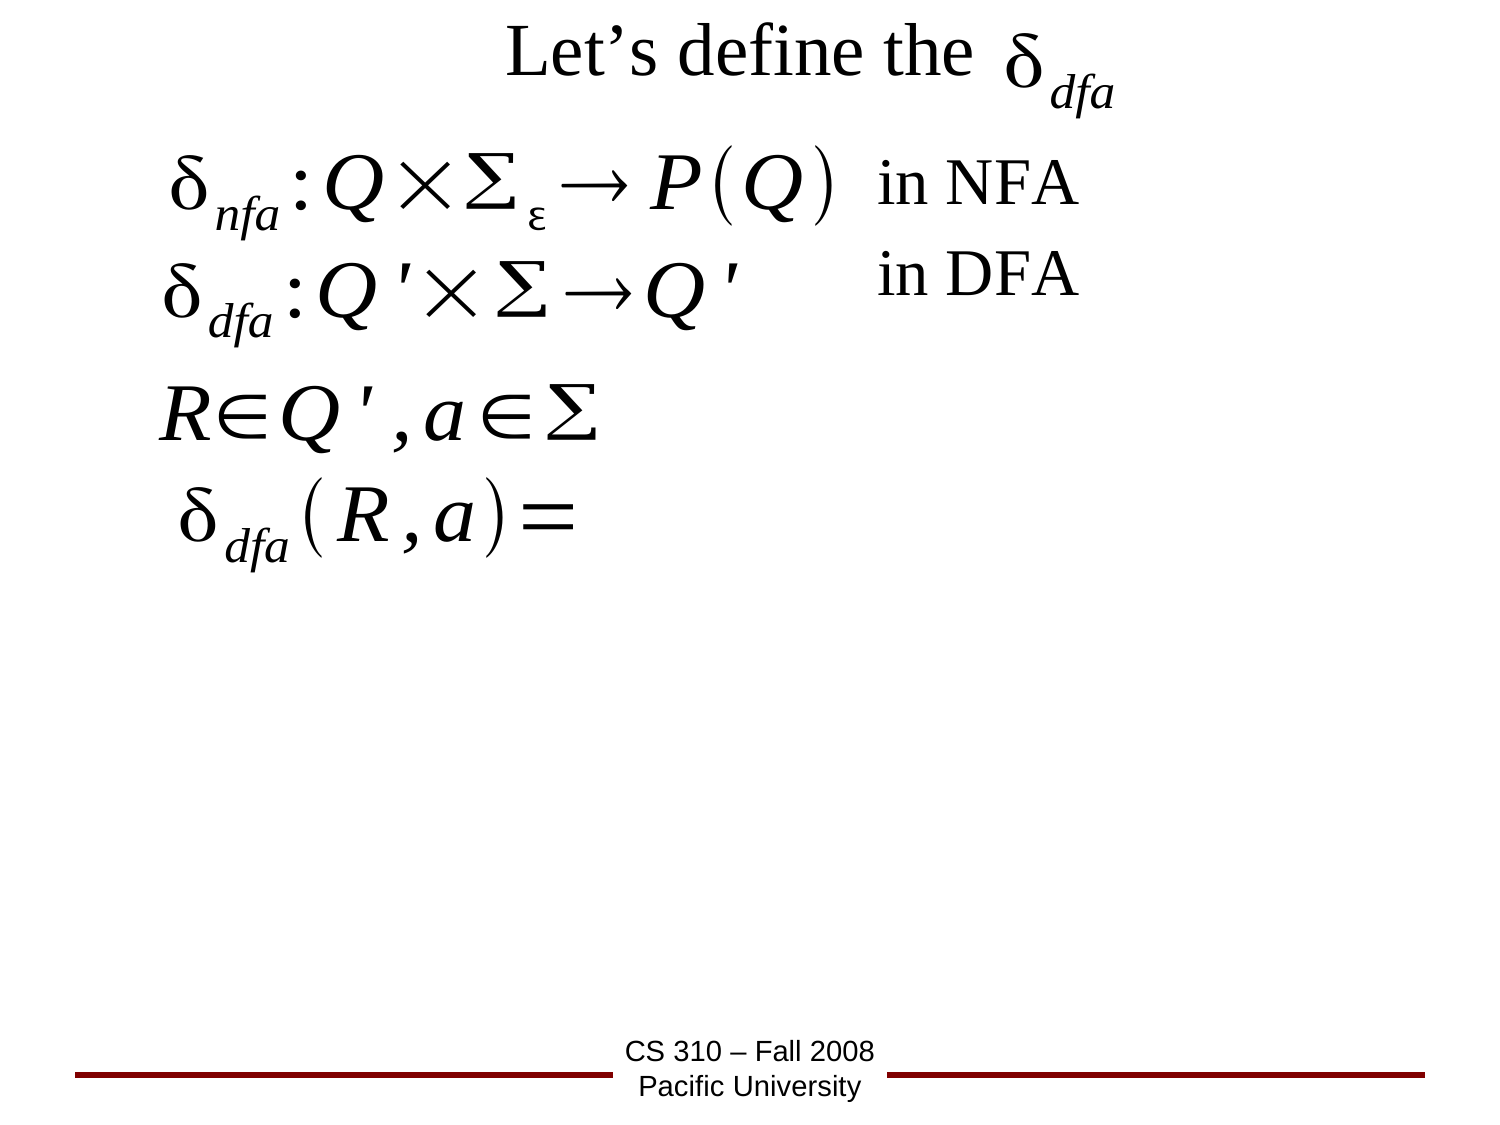

# Let’s define the
 					in NFA
 					in DFA